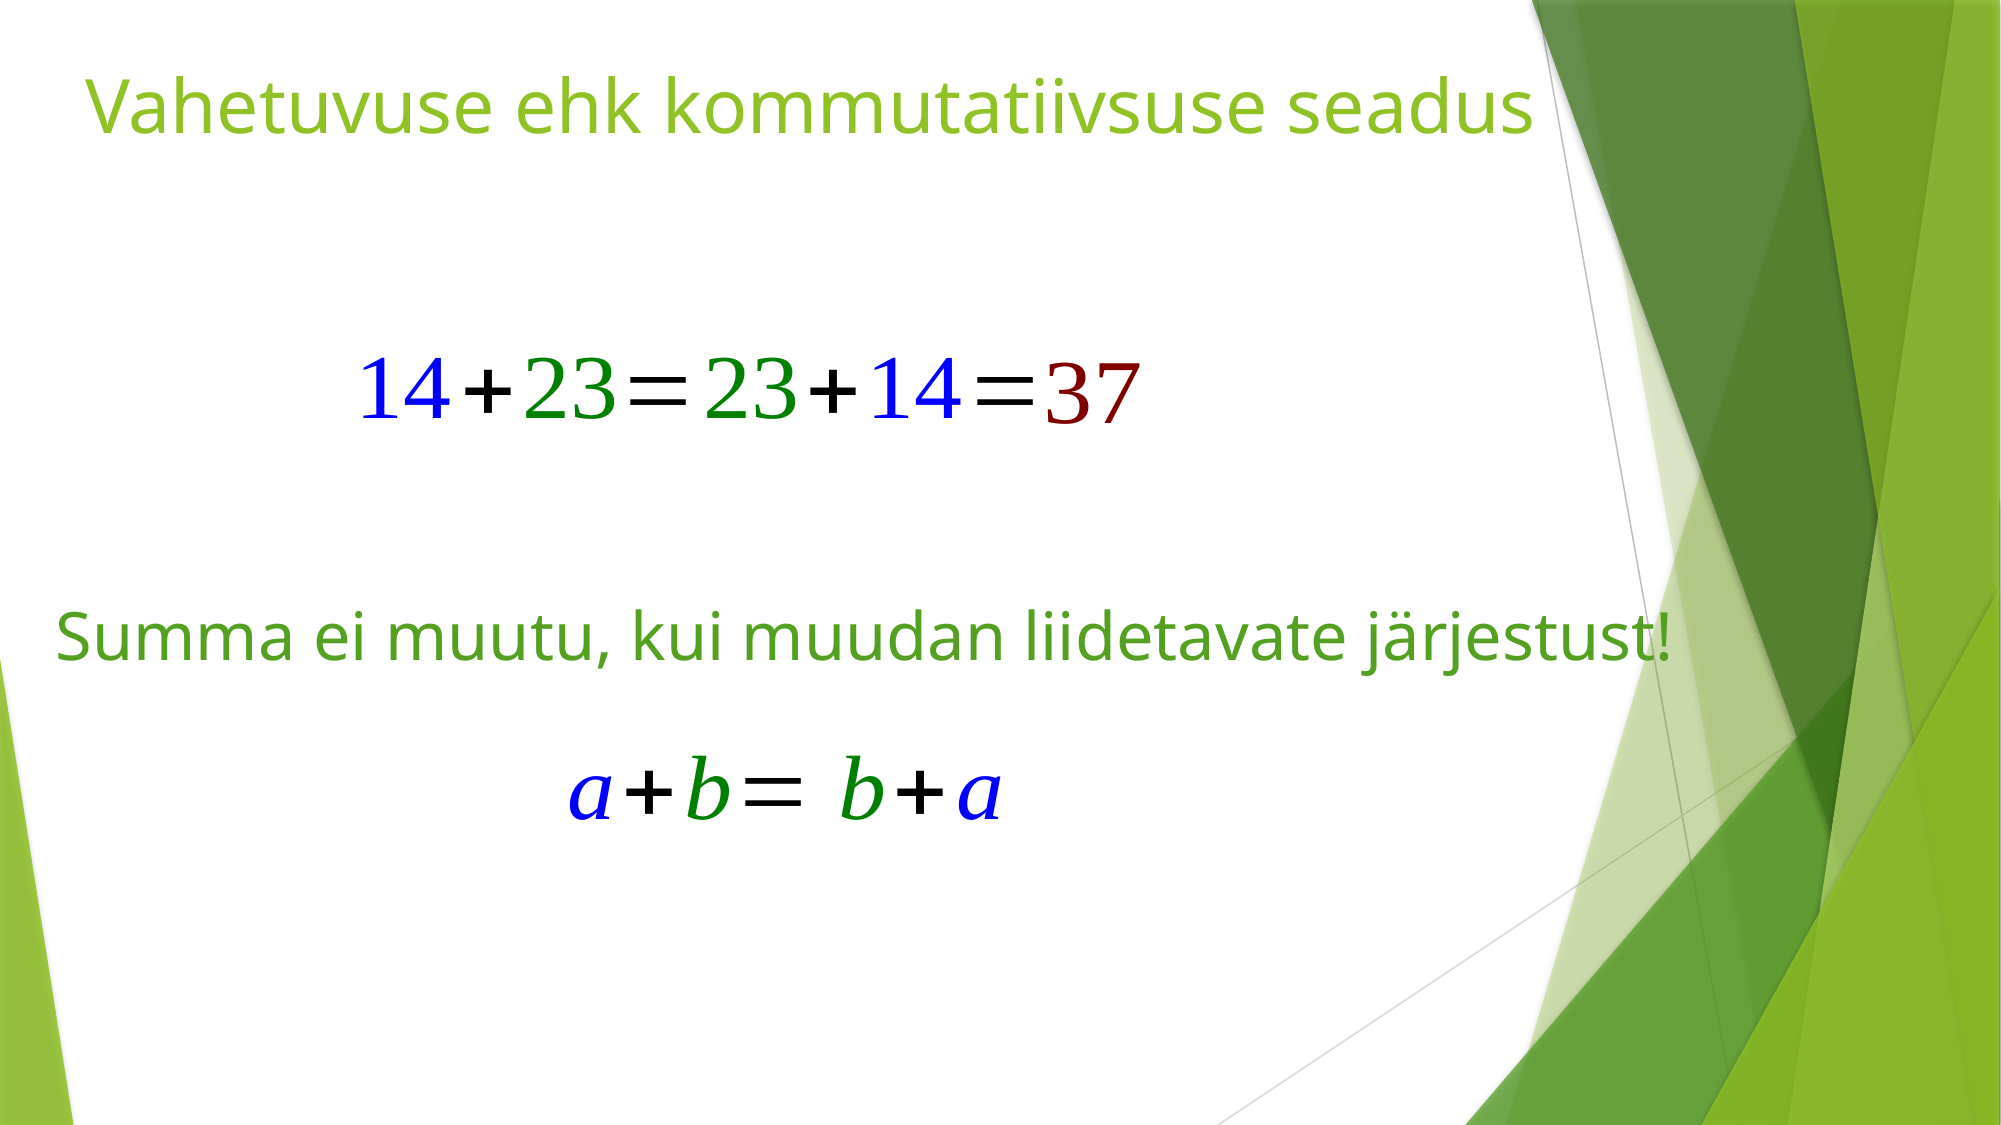

# Vahetuvuse ehk kommutatiivsuse seadus
Summa ei muutu, kui muudan liidetavate järjestust!